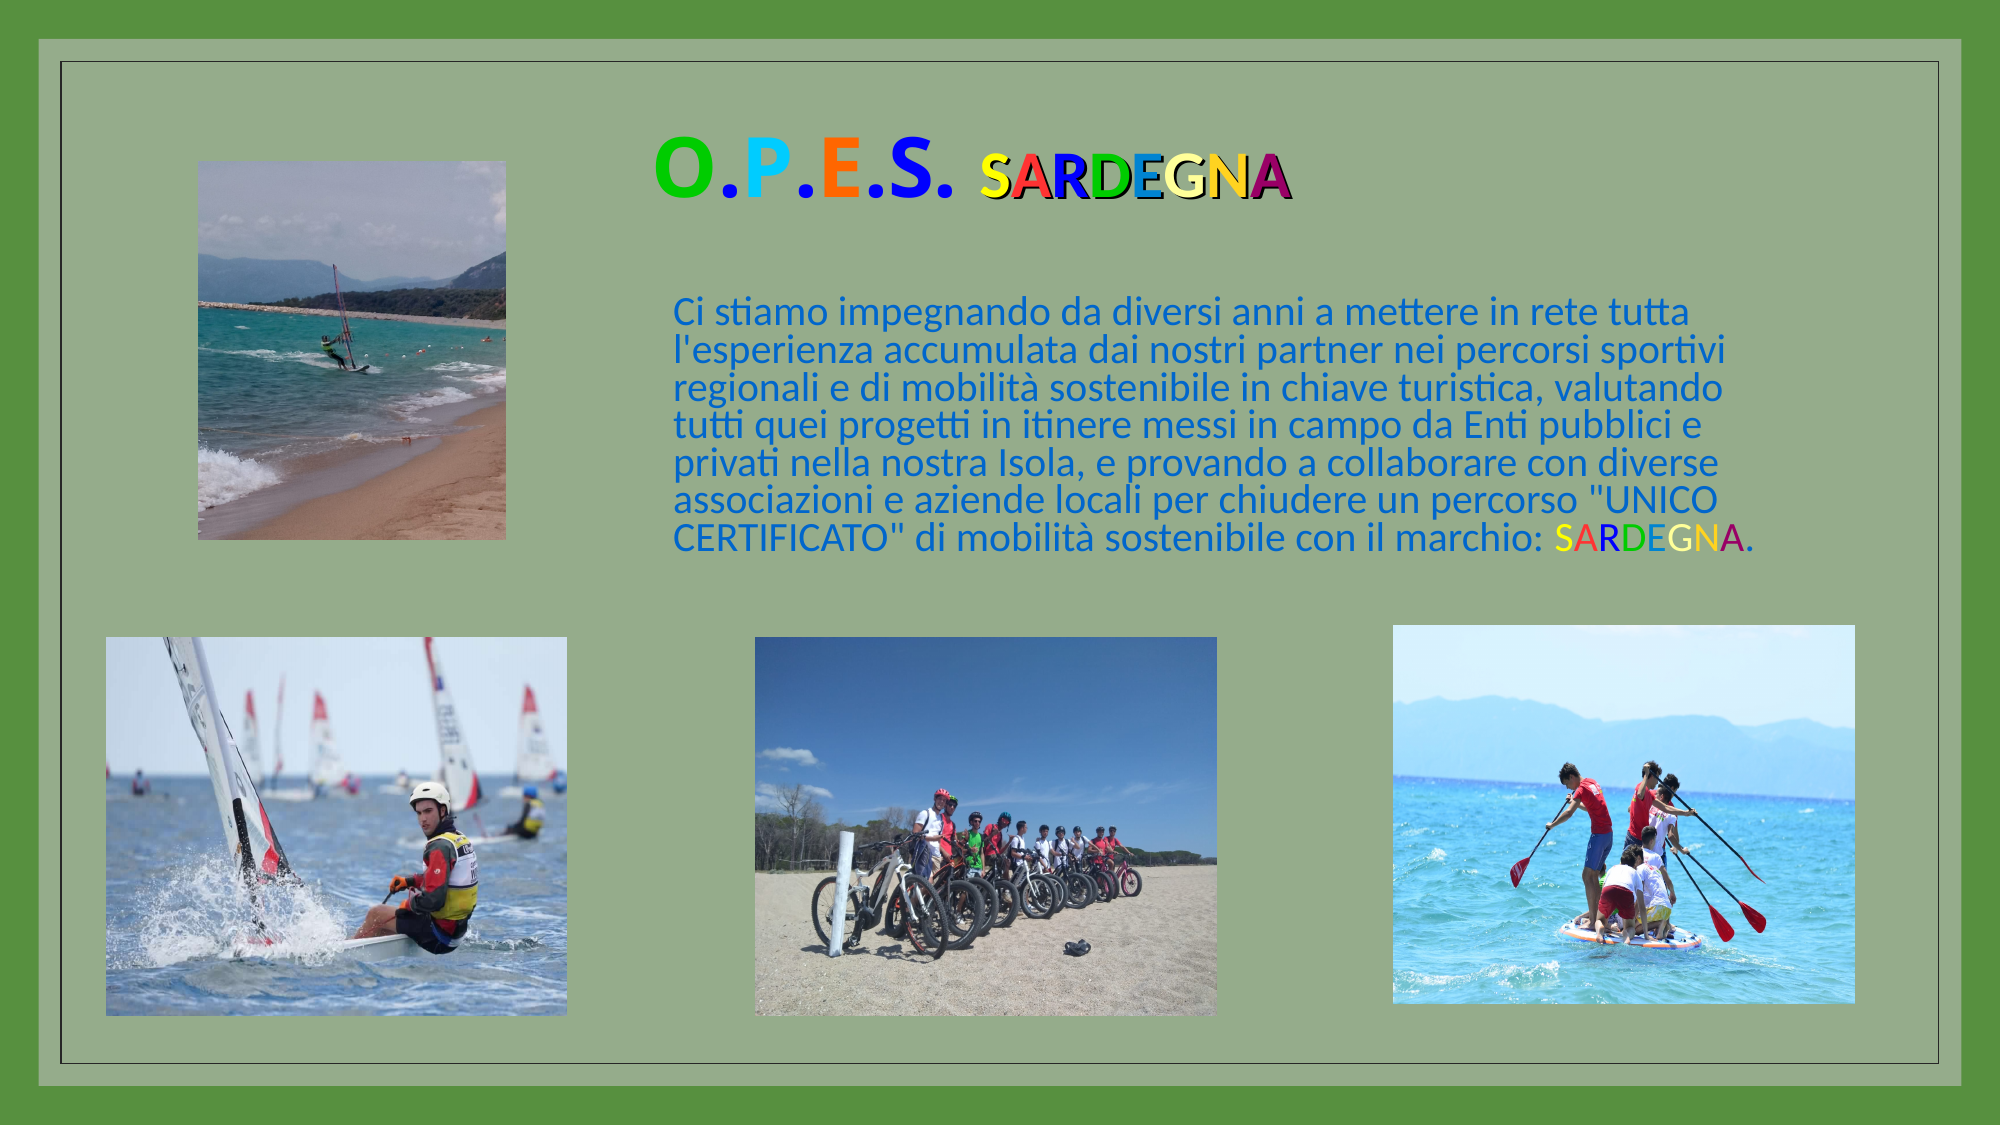

O.P.E.S. SARDEGNA
# Ci stiamo impegnando da diversi anni a mettere in rete tutta l'esperienza accumulata dai nostri partner nei percorsi sportivi regionali e di mobilità sostenibile in chiave turistica, valutando tutti quei progetti in itinere messi in campo da Enti pubblici e privati nella nostra Isola, e provando a collaborare con diverse associazioni e aziende locali per chiudere un percorso "UNICO CERTIFICATO" di mobilità sostenibile con il marchio: SARDEGNA.